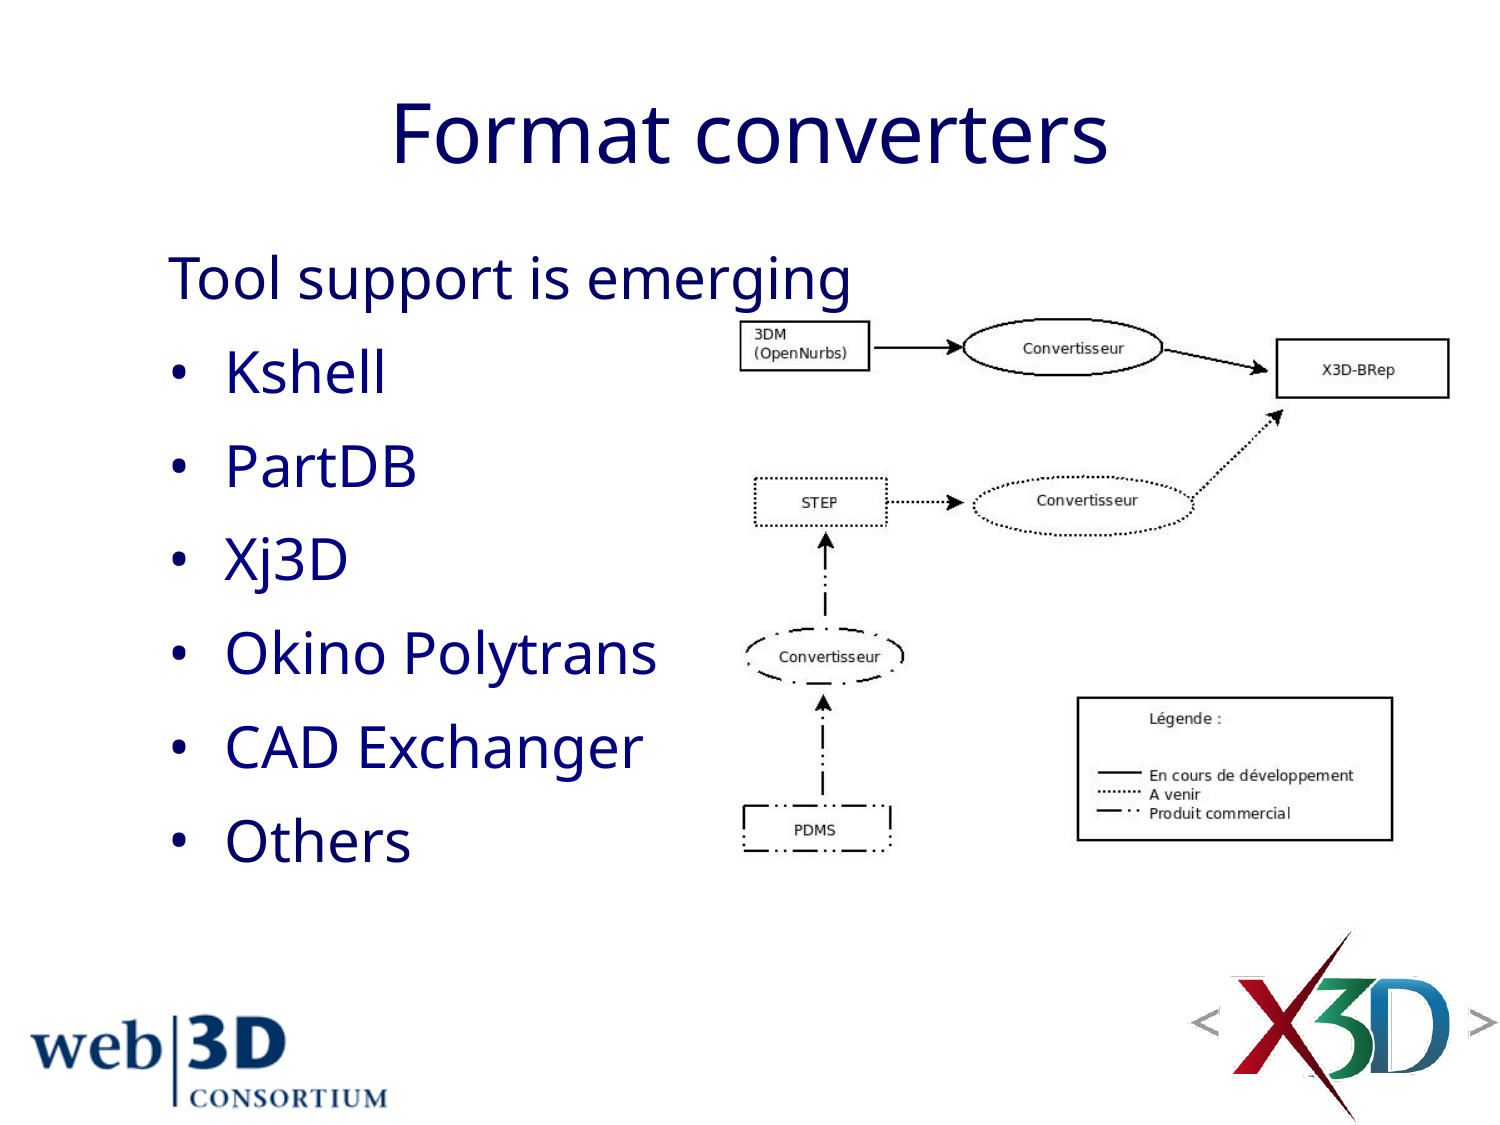

# Format converters
Tool support is emerging
Kshell
PartDB
Xj3D
Okino Polytrans
CAD Exchanger
Others